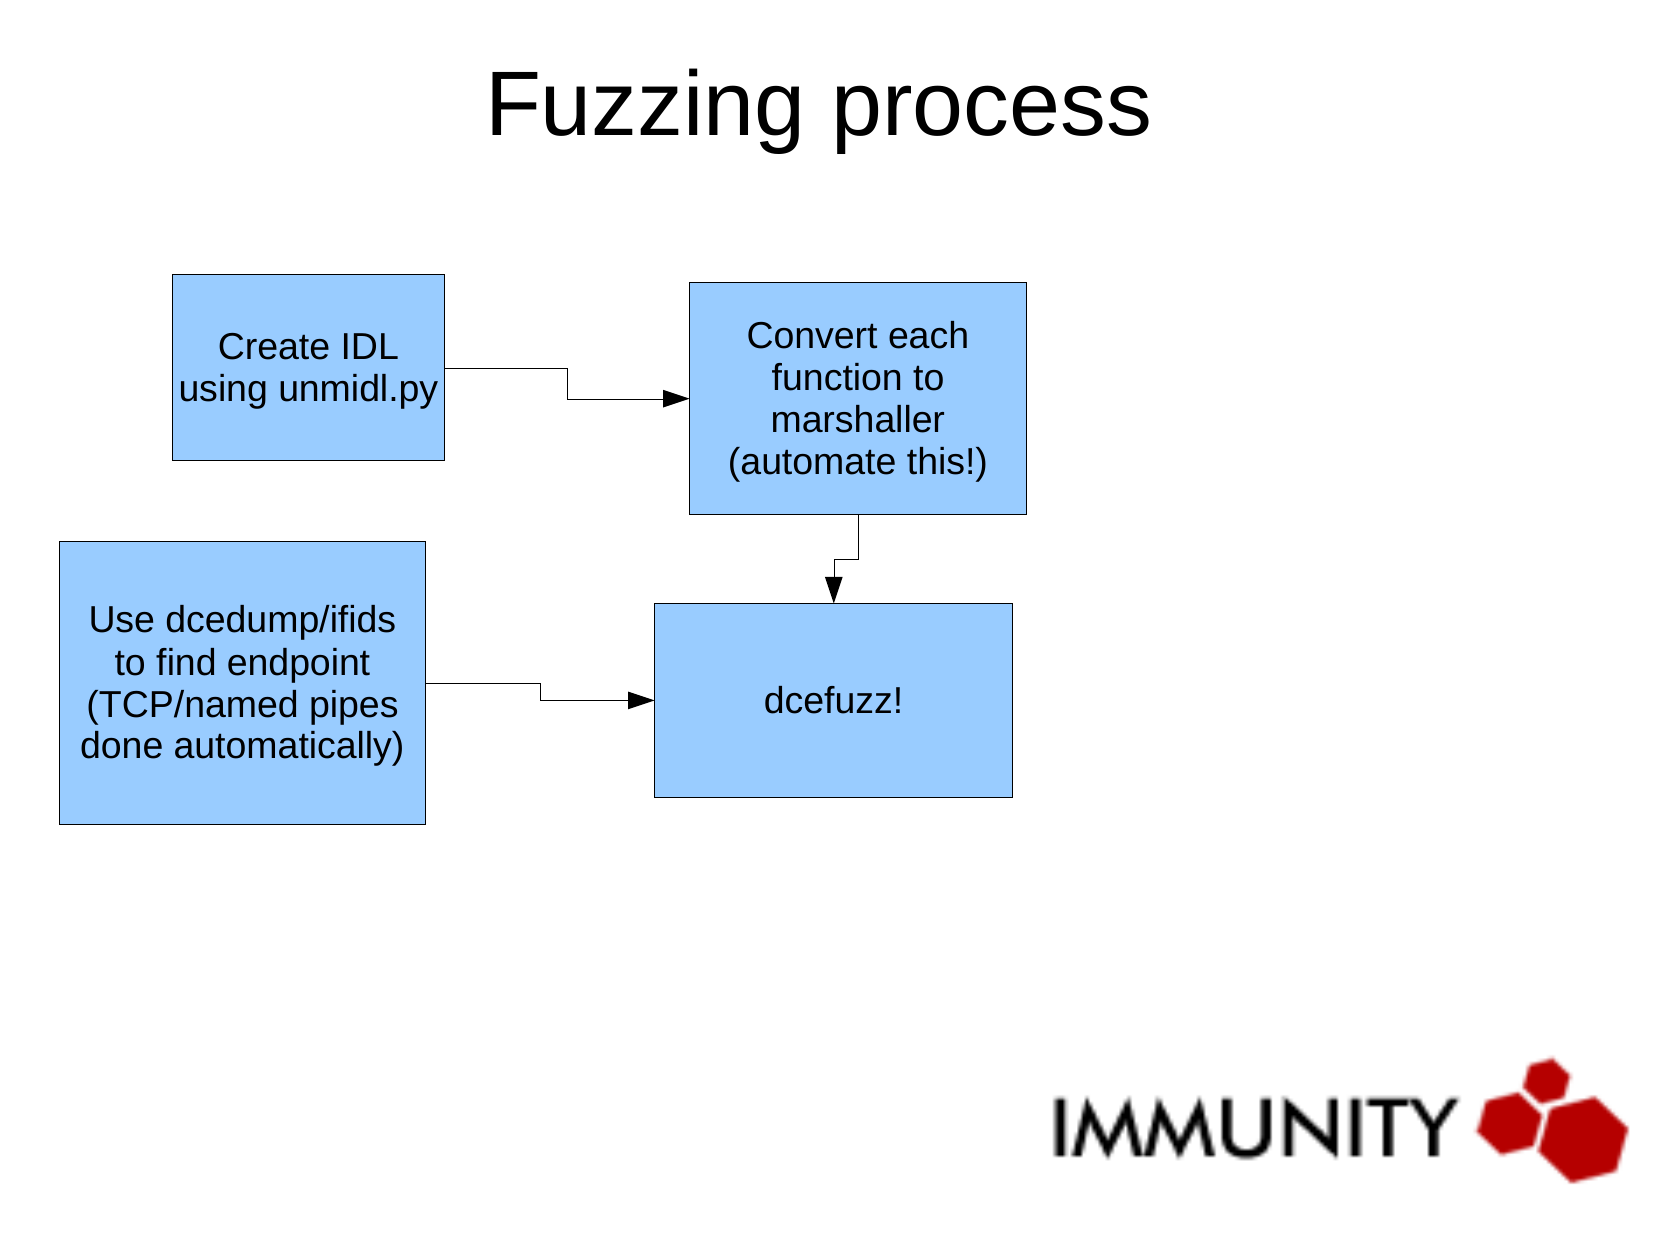

# Fuzzing process
Create IDL
using unmidl.py
Convert each
function to
marshaller
(automate this!)
Use dcedump/ifids
to find endpoint
(TCP/named pipes
done automatically)
dcefuzz!